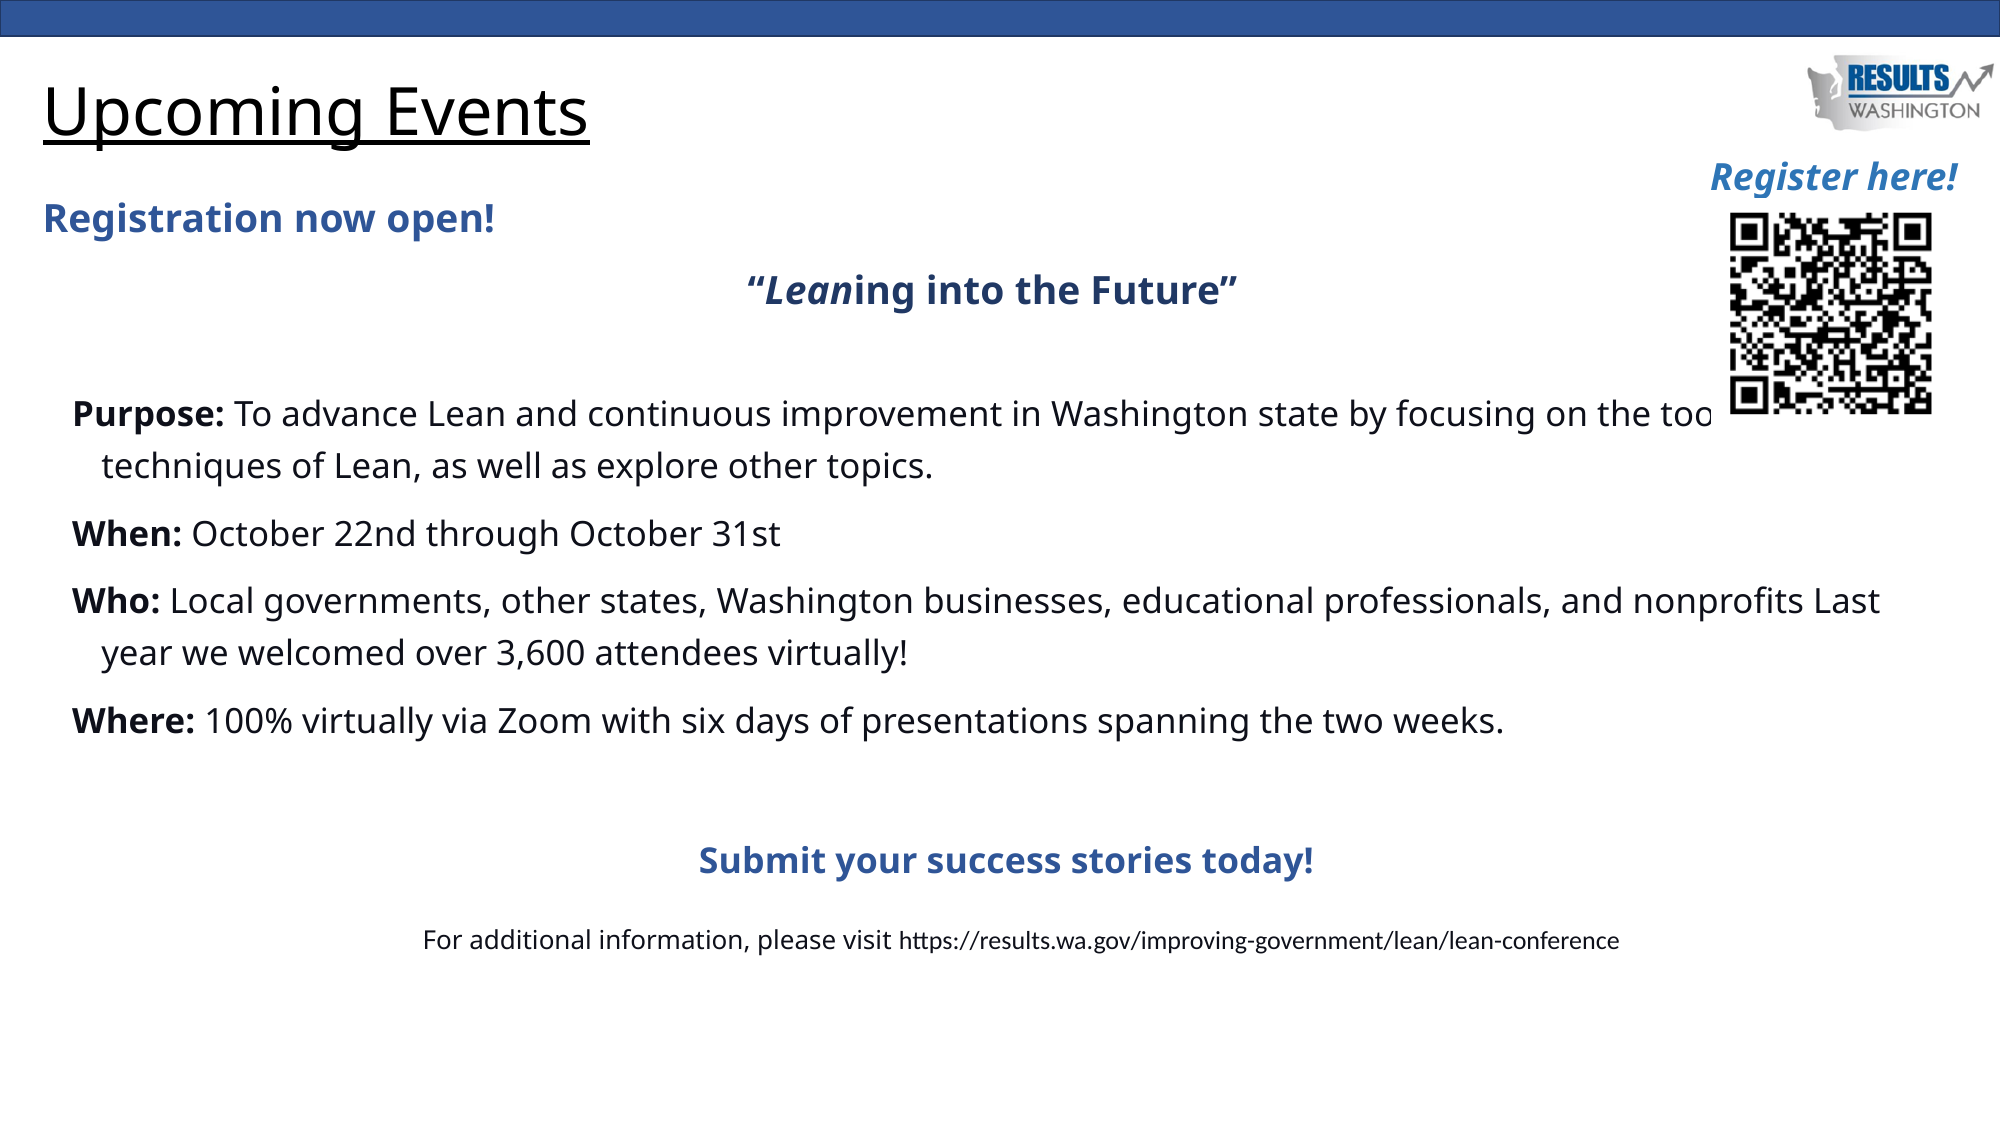

# Upcoming Events
Register here!
Registration now open!
“Leaning into the Future”
Purpose: To advance Lean and continuous improvement in Washington state by focusing on the tools and techniques of Lean, as well as explore other topics.
When: October 22nd through October 31st
Who: Local governments, other states, Washington businesses, educational professionals, and nonprofits Last year we welcomed over 3,600 attendees virtually!
Where: 100% virtually via Zoom with six days of presentations spanning the two weeks.
Submit your success stories today!
For additional information, please visit https://results.wa.gov/improving-government/lean/lean-conference